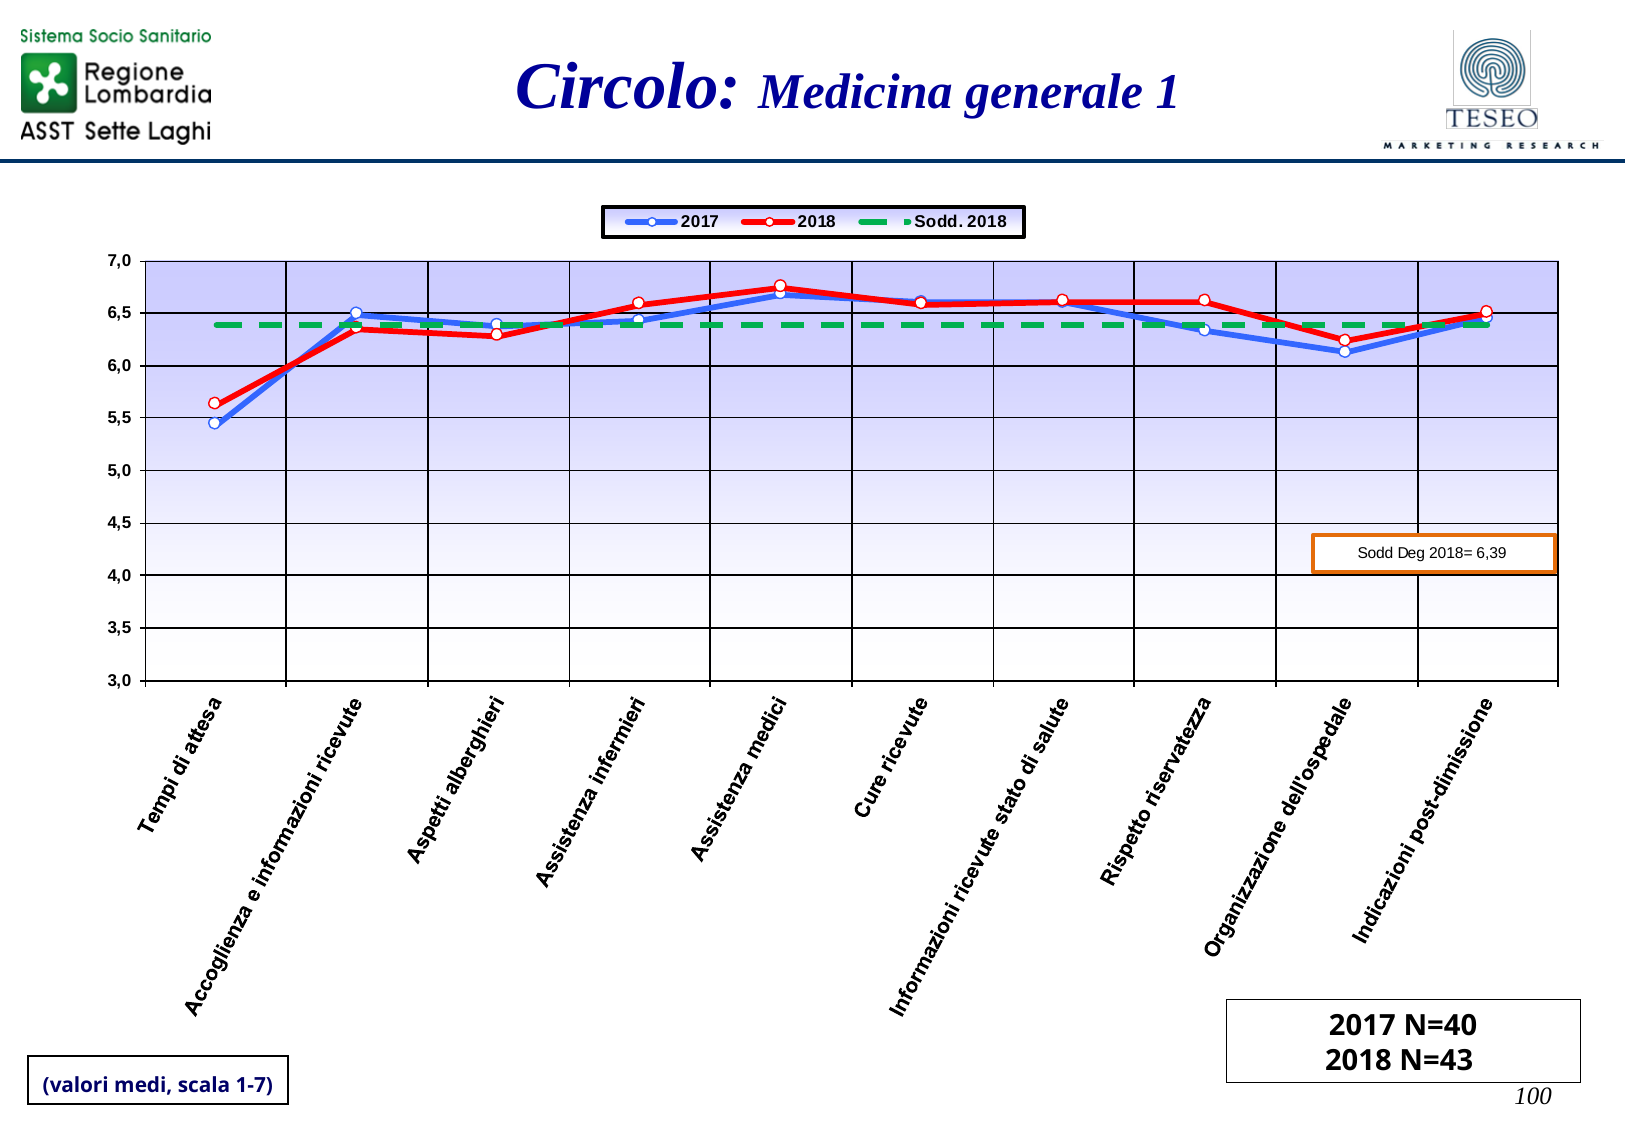

Circolo: Medicina generale 1
2017 N=40
2018 N=43
(valori medi, scala 1-7)